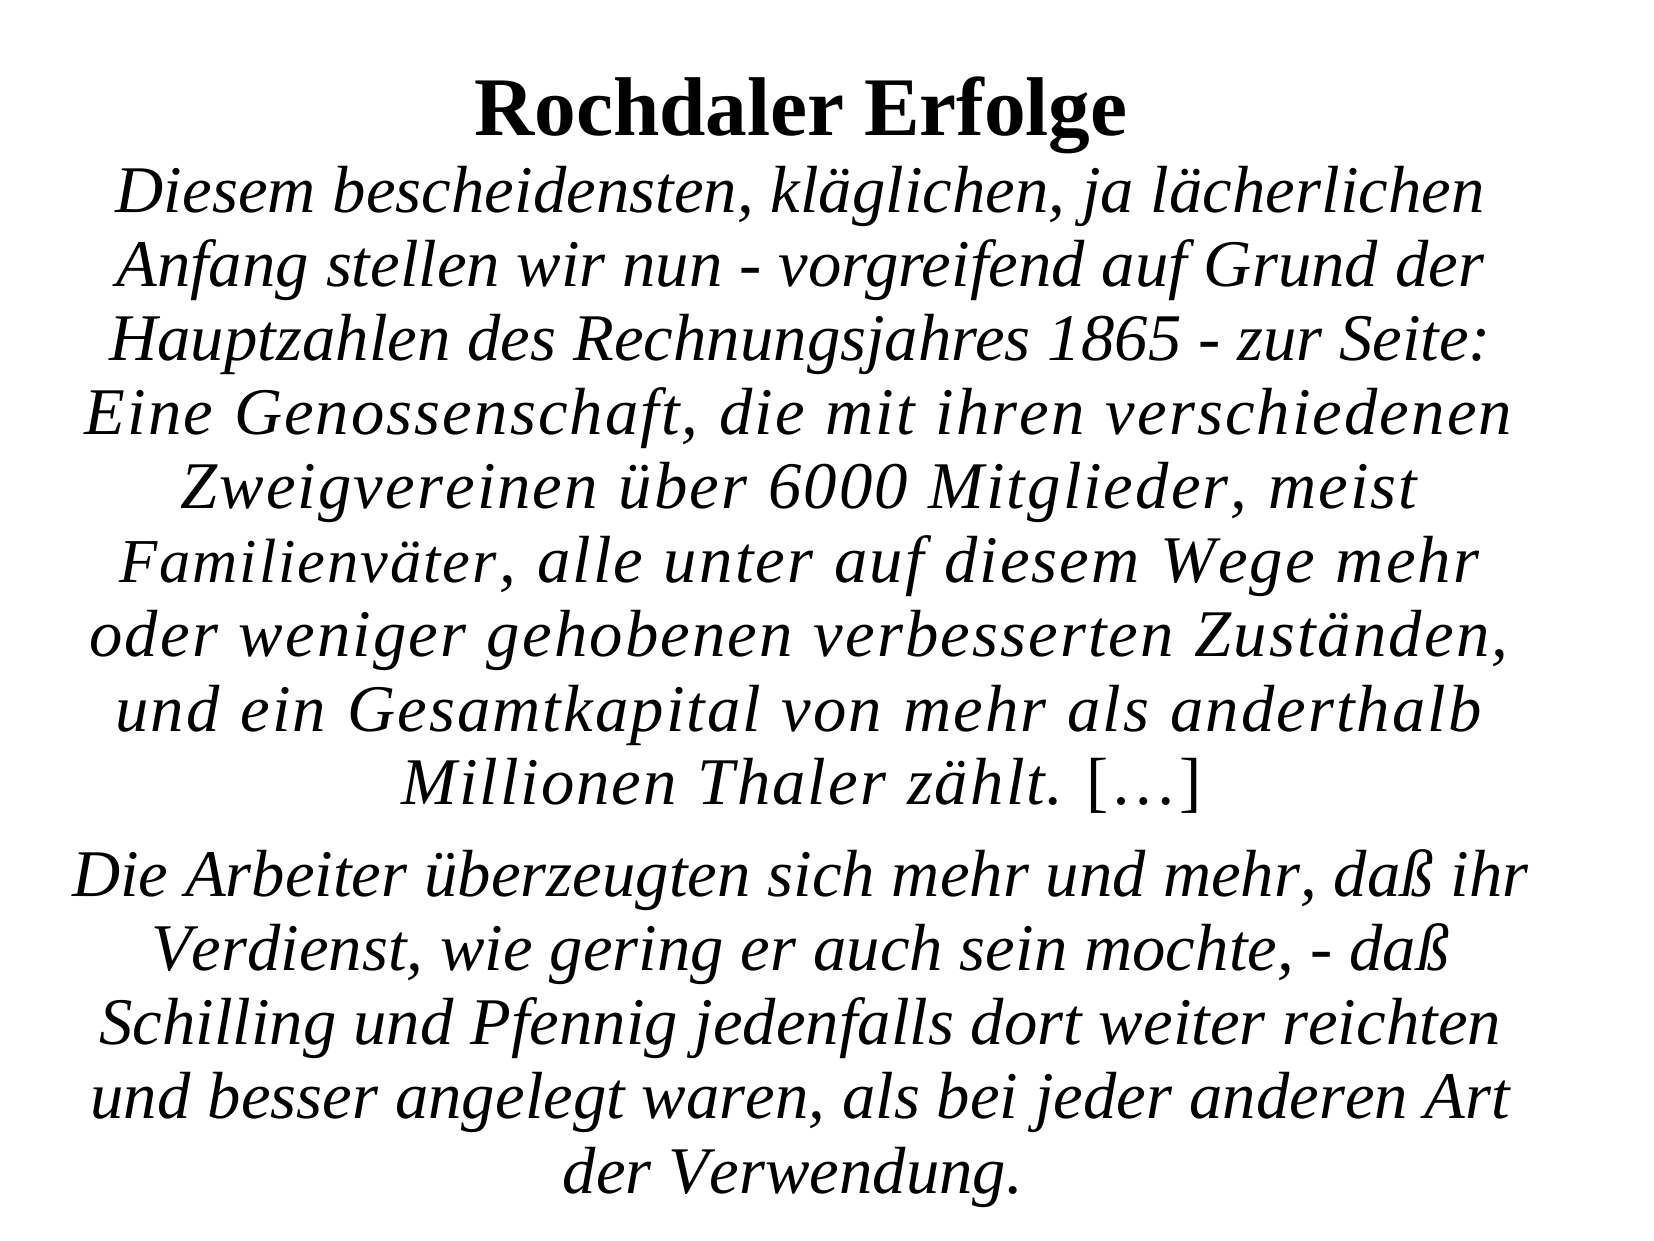

Rochdaler Erfolge
Diesem bescheidensten, kläglichen, ja lächerlichen Anfang stellen wir nun - vorgreifend auf Grund der Hauptzahlen des Rechnungsjahres 1865 - zur Seite: Eine Genossenschaft, die mit ihren verschiedenen Zweigvereinen über 6000 Mitglieder, meist Familienväter, alle unter auf diesem Wege mehr oder weniger gehobenen verbesserten Zuständen, und ein Gesamtkapital von mehr als anderthalb Millionen Thaler zählt. […]
Die Arbeiter überzeugten sich mehr und mehr, daß ihr Verdienst, wie gering er auch sein mochte, - daß Schilling und Pfennig jedenfalls dort weiter reichten und besser angelegt waren, als bei jeder anderen Art der Verwendung.